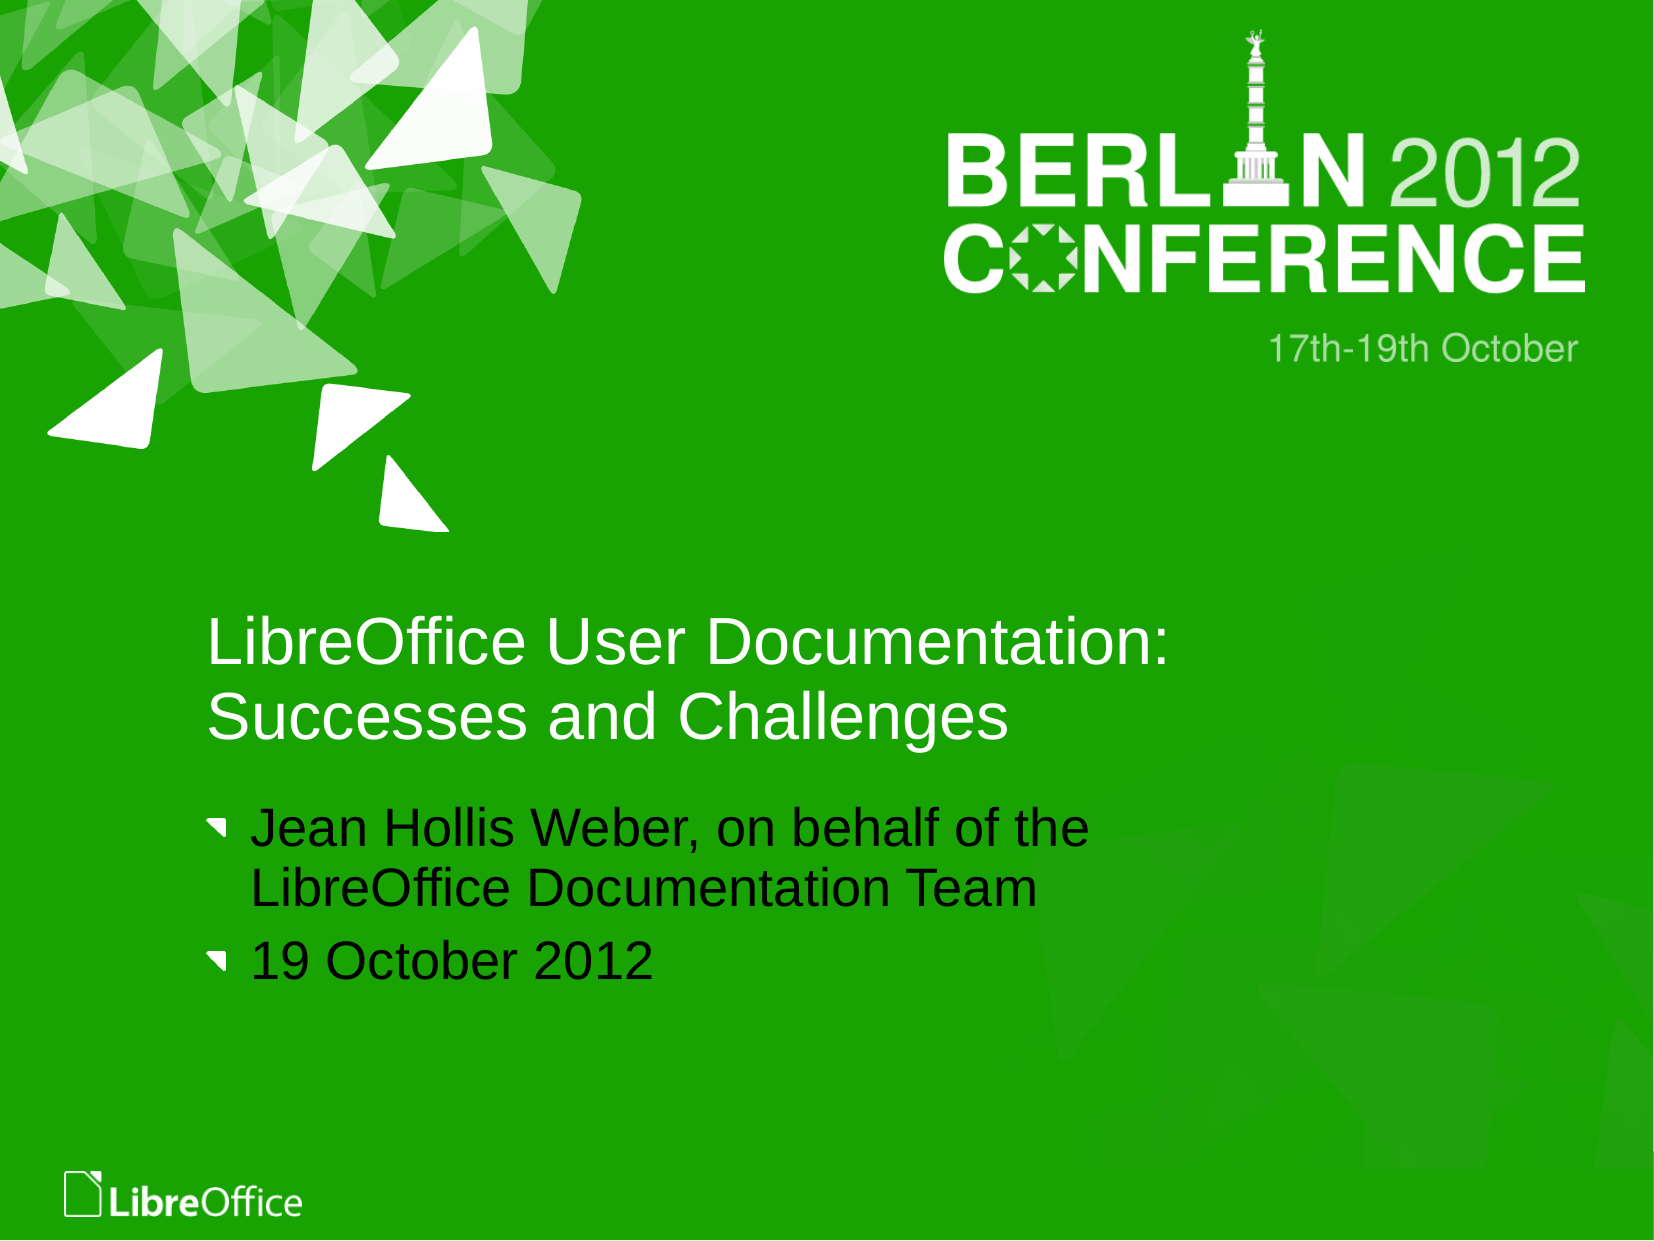

# LibreOffice User Documentation: Successes and Challenges
Jean Hollis Weber, on behalf of the LibreOffice Documentation Team
19 October 2012